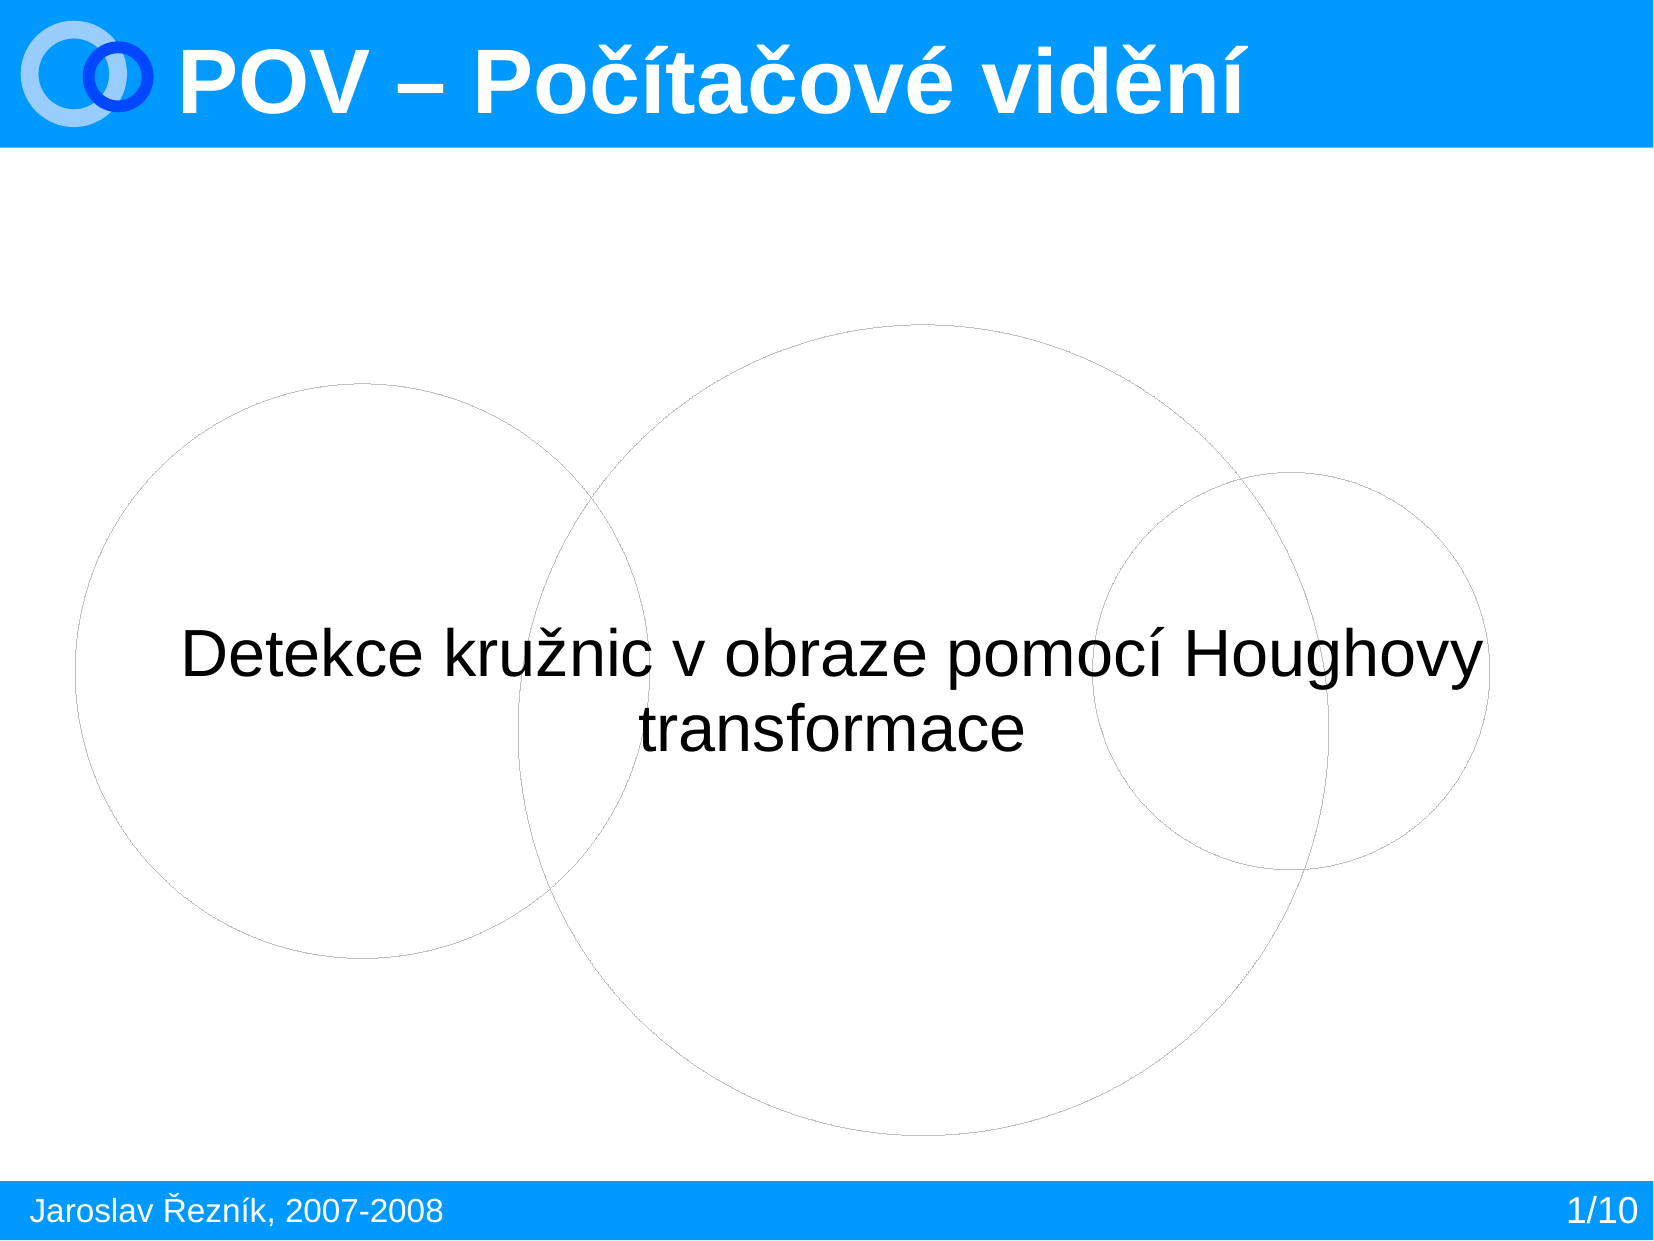

# POV – Počítačové vidění
Detekce kružnic v obraze pomocí Houghovy transformace
1/10
Jaroslav Řezník, 2007-2008